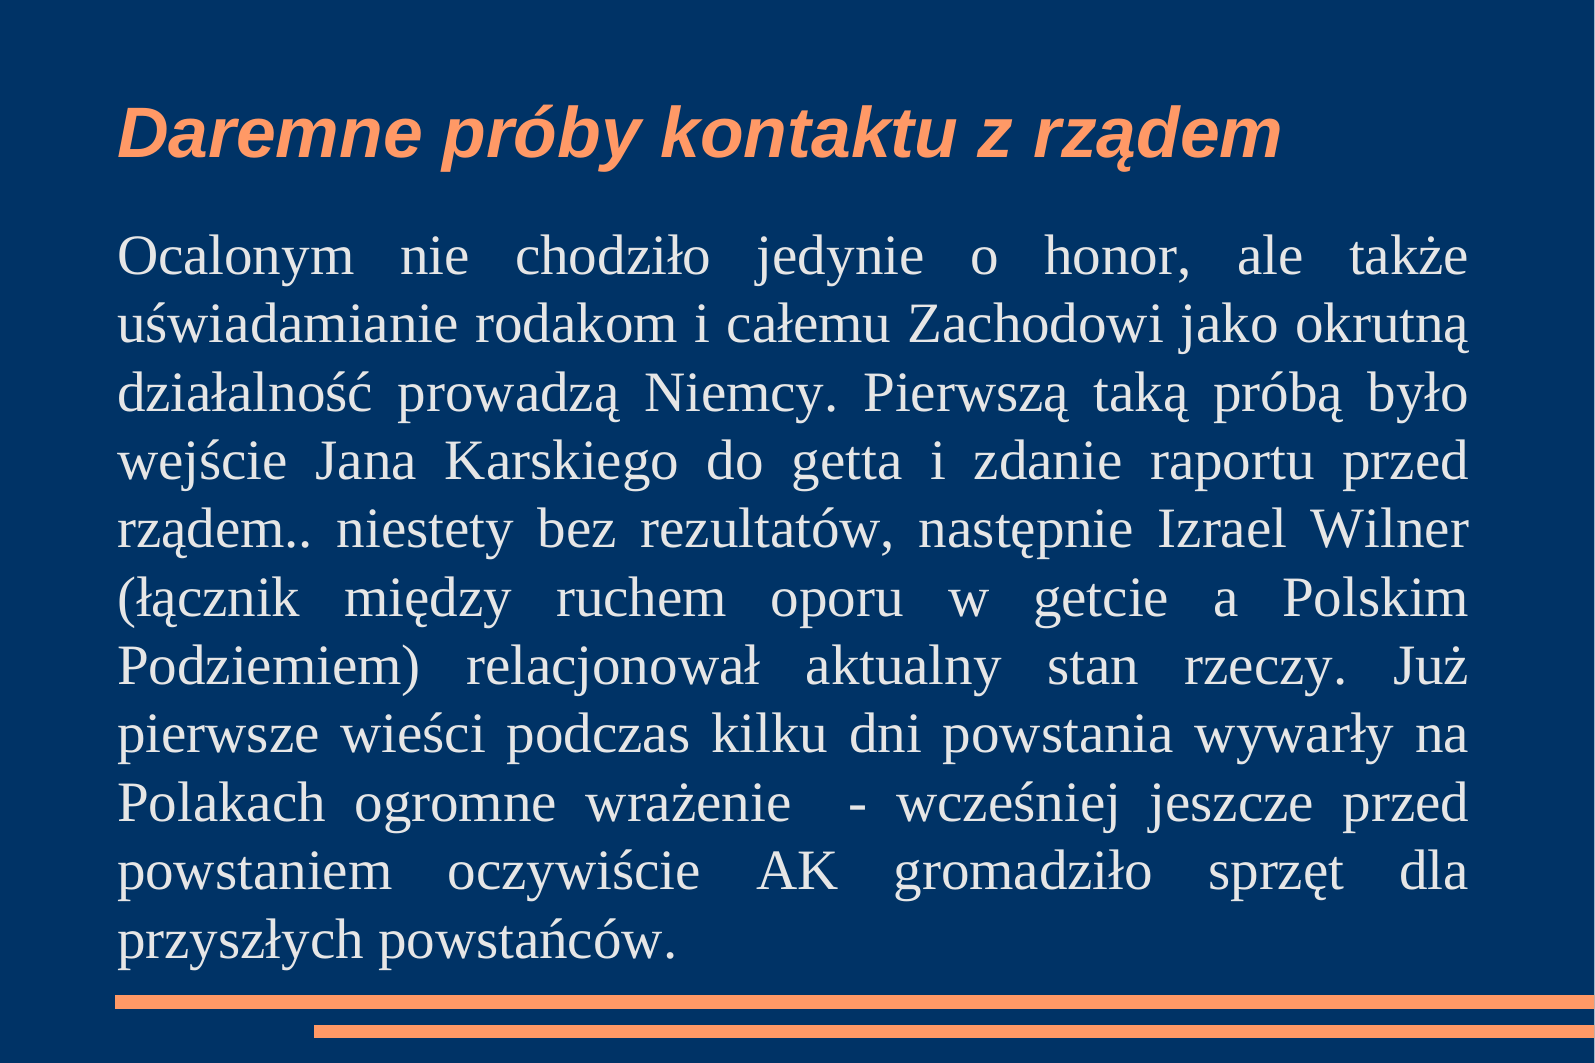

# Daremne próby kontaktu z rządem
Ocalonym nie chodziło jedynie o honor, ale także uświadamianie rodakom i całemu Zachodowi jako okrutną działalność prowadzą Niemcy. Pierwszą taką próbą było wejście Jana Karskiego do getta i zdanie raportu przed rządem.. niestety bez rezultatów, następnie Izrael Wilner (łącznik między ruchem oporu w getcie a Polskim Podziemiem) relacjonował aktualny stan rzeczy. Już pierwsze wieści podczas kilku dni powstania wywarły na Polakach ogromne wrażenie - wcześniej jeszcze przed powstaniem oczywiście AK gromadziło sprzęt dla przyszłych powstańców.